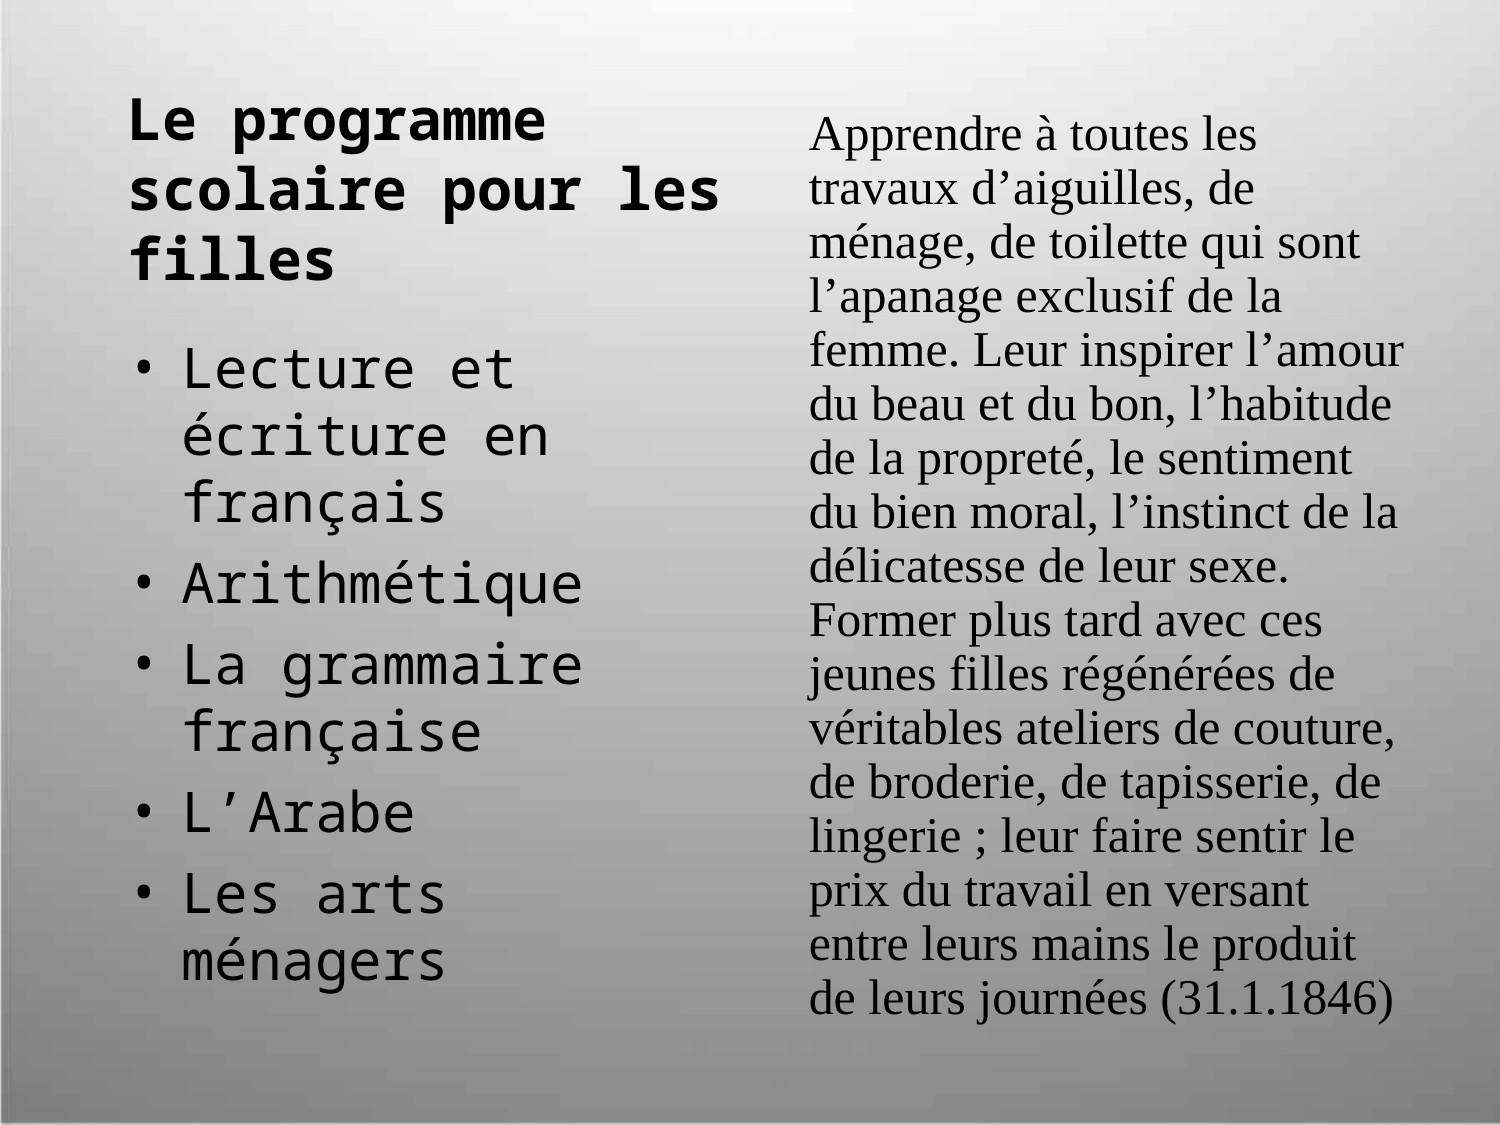

# Le programme scolaire pour les filles
	Apprendre à toutes les travaux d’aiguilles, de ménage, de toilette qui sont l’apanage exclusif de la femme. Leur inspirer l’amour du beau et du bon, l’habitude de la propreté, le sentiment du bien moral, l’instinct de la délicatesse de leur sexe. Former plus tard avec ces jeunes filles régénérées de véritables ateliers de couture, de broderie, de tapisserie, de lingerie ; leur faire sentir le prix du travail en versant entre leurs mains le produit de leurs journées (31.1.1846)
Lecture et écriture en français
Arithmétique
La grammaire française
L’Arabe
Les arts ménagers